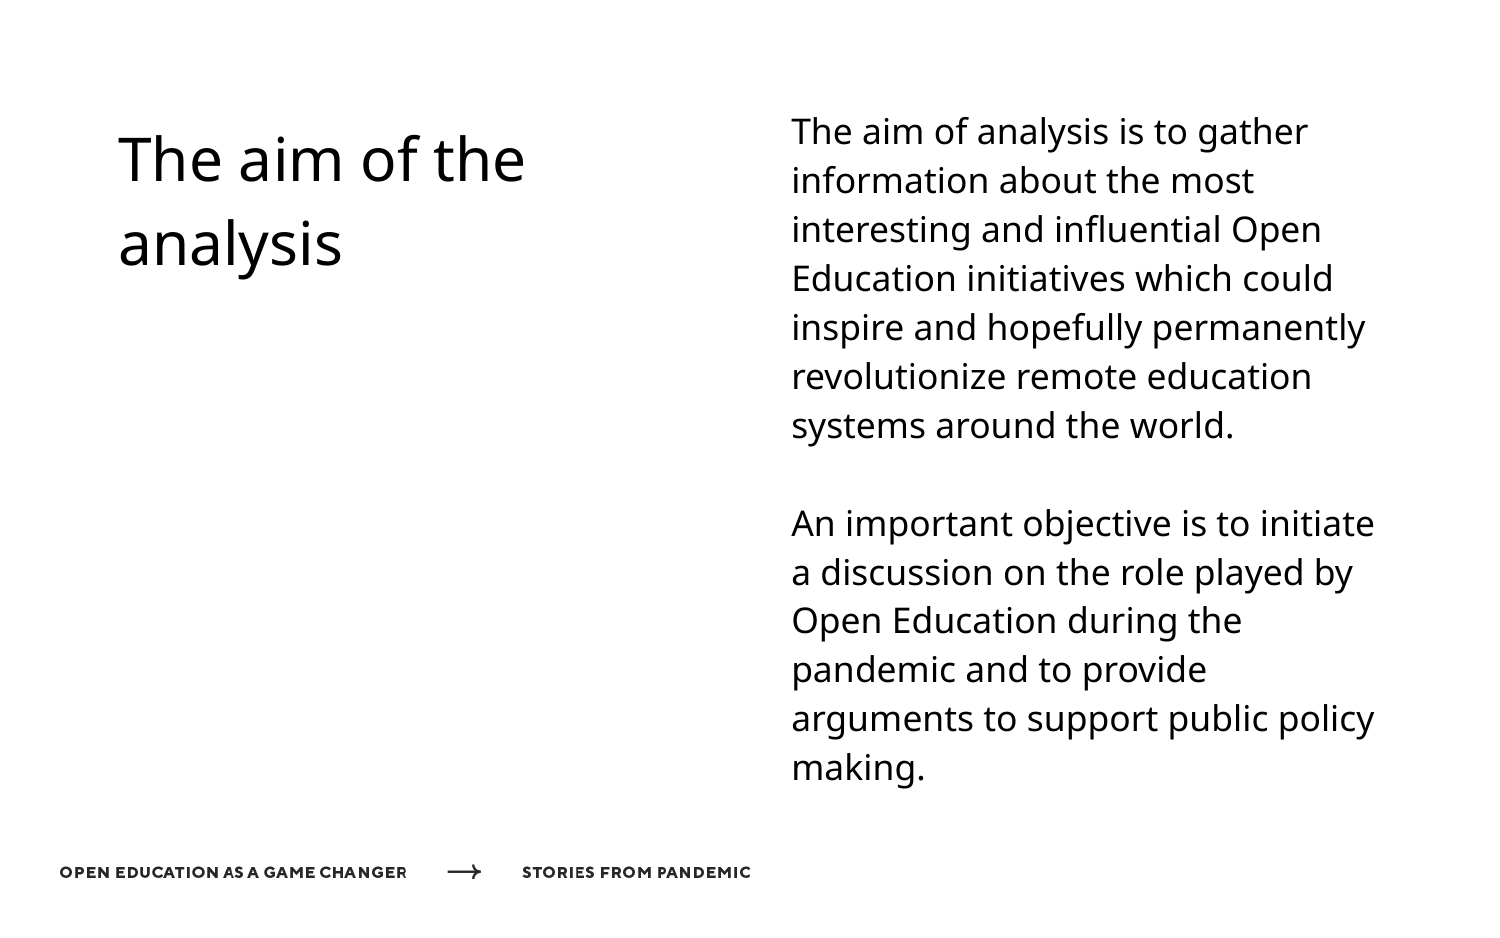

The aim of analysis is to gather information about the most interesting and influential Open Education initiatives which could inspire and hopefully permanently revolutionize remote education systems around the world.
An important objective is to initiate a discussion on the role played by Open Education during the pandemic and to provide arguments to support public policy making.
# The aim of the analysis